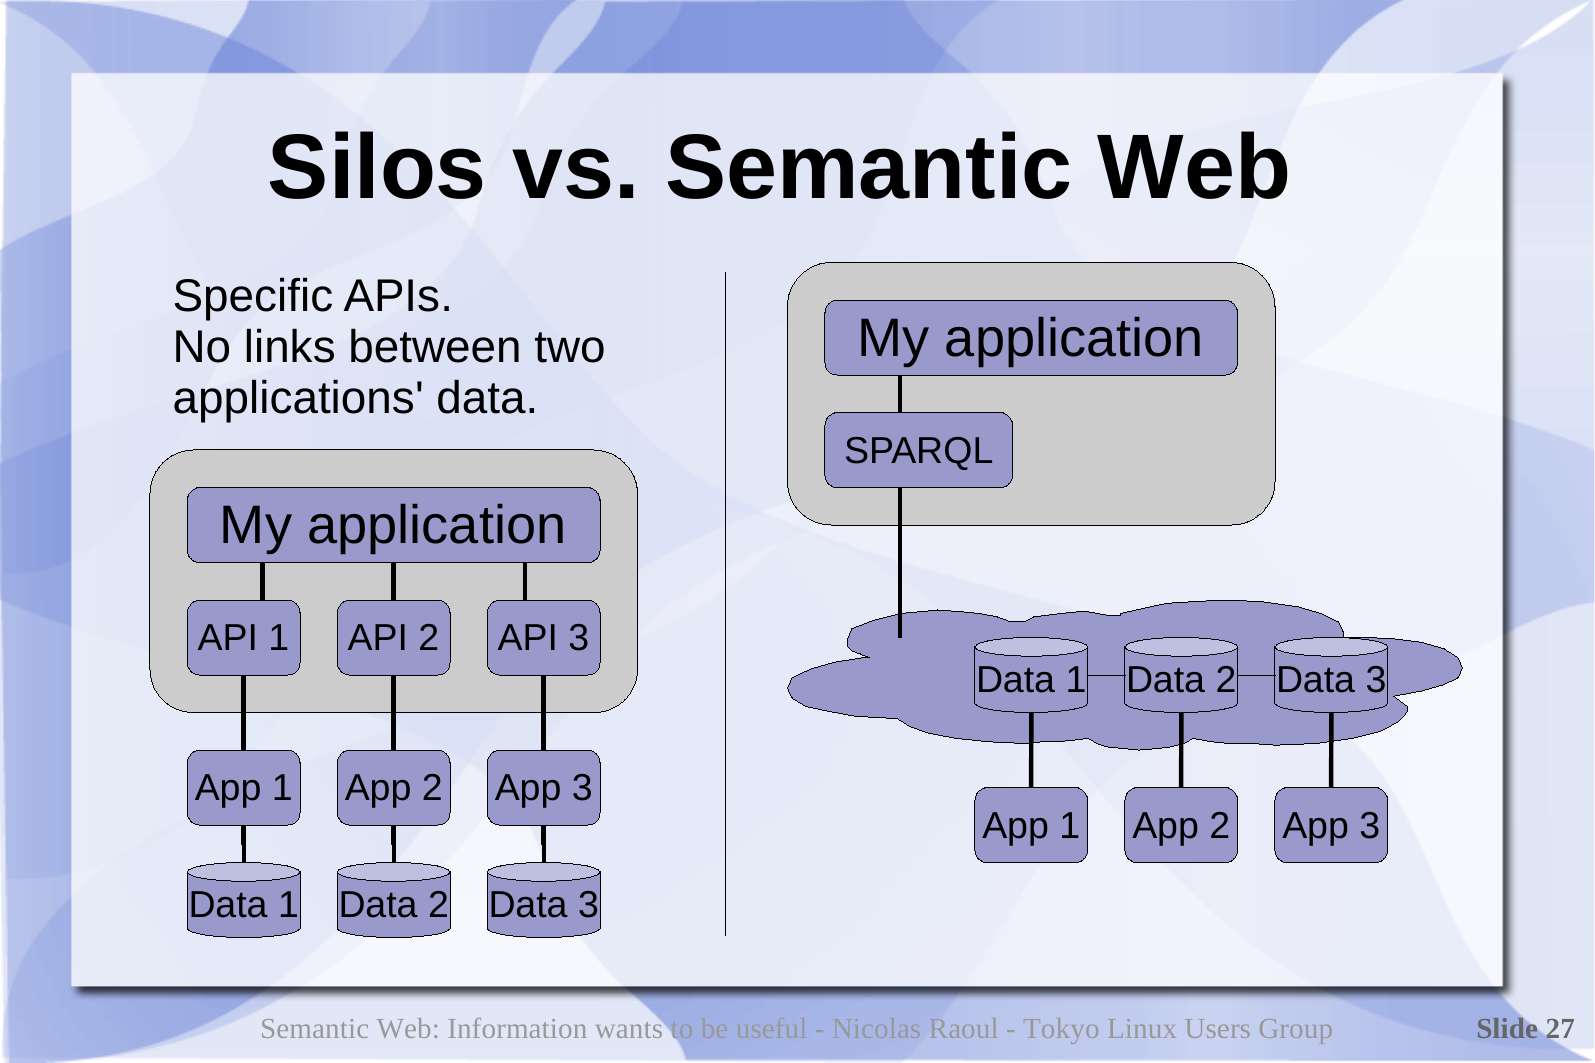

# Silos vs. Semantic Web
Specific APIs.
No links between two applications' data.
My application
SPARQL
My application
API 1
API 2
API 3
Data 1
Data 2
Data 3
App 1
App 2
App 3
App 1
App 2
App 3
Data 1
Data 2
Data 3
Semantic Web: Information wants to be useful - Nicolas Raoul - Tokyo Linux Users Group
27